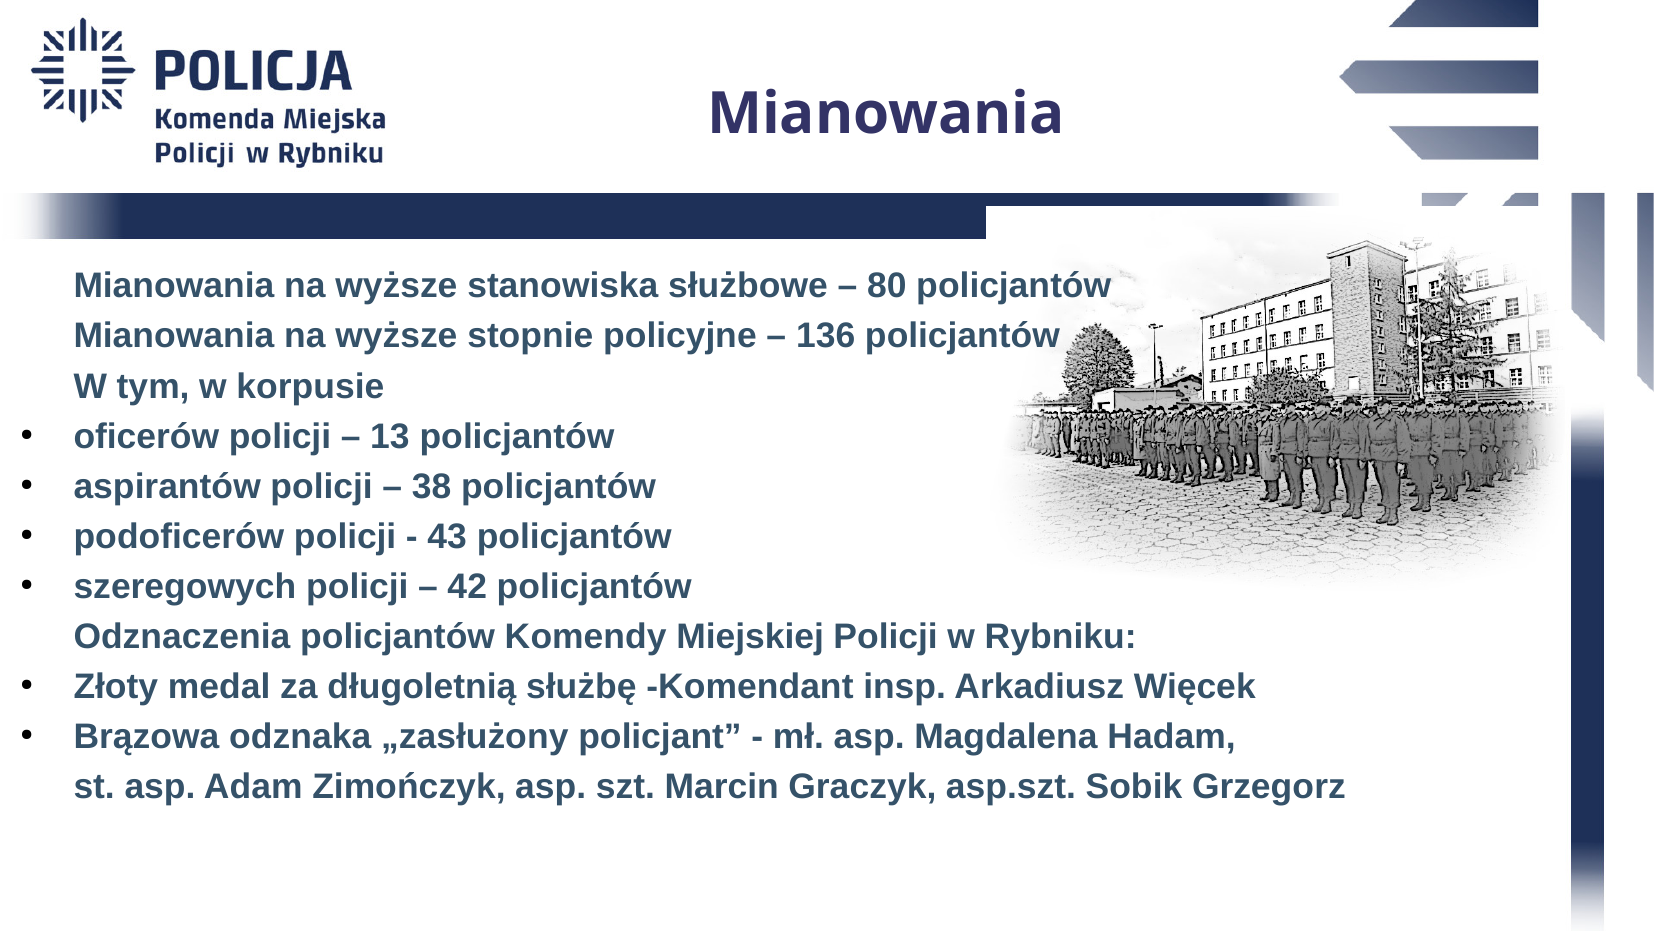

# Mianowania
Mianowania na wyższe stanowiska służbowe – 80 policjantów
Mianowania na wyższe stopnie policyjne – 136 policjantów
W tym, w korpusie
oficerów policji – 13 policjantów
aspirantów policji – 38 policjantów
podoficerów policji - 43 policjantów
szeregowych policji – 42 policjantów
Odznaczenia policjantów Komendy Miejskiej Policji w Rybniku:
Złoty medal za długoletnią służbę -Komendant insp. Arkadiusz Więcek
Brązowa odznaka „zasłużony policjant” - mł. asp. Magdalena Hadam,
st. asp. Adam Zimończyk, asp. szt. Marcin Graczyk, asp.szt. Sobik Grzegorz